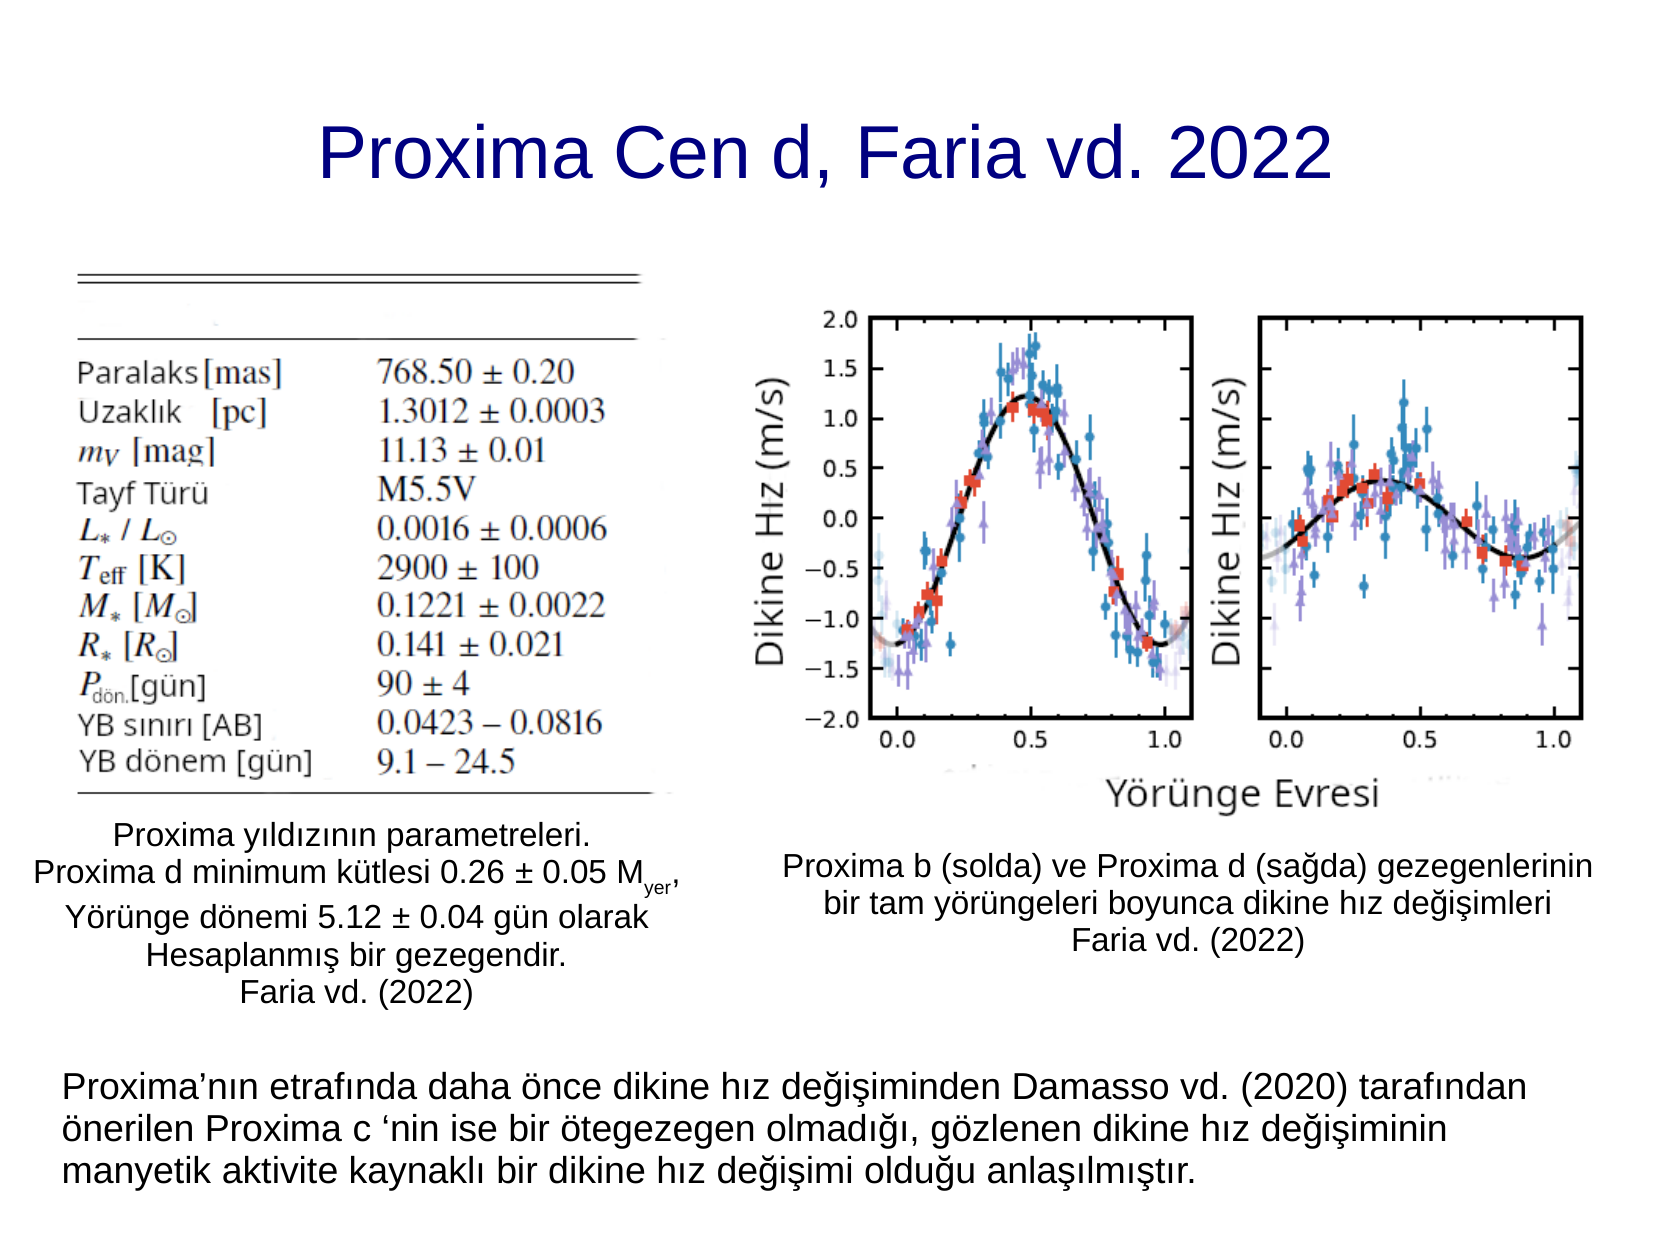

# Proxima Cen d, Faria vd. 2022
Proxima yıldızının parametreleri.
Proxima d minimum kütlesi 0.26 ± 0.05 Myer,
Yörünge dönemi 5.12 ± 0.04 gün olarak
Hesaplanmış bir gezegendir.
Faria vd. (2022)
Proxima b (solda) ve Proxima d (sağda) gezegenlerinin bir tam yörüngeleri boyunca dikine hız değişimleri
Faria vd. (2022)
Proxima’nın etrafında daha önce dikine hız değişiminden Damasso vd. (2020) tarafından önerilen Proxima c ‘nin ise bir ötegezegen olmadığı, gözlenen dikine hız değişiminin manyetik aktivite kaynaklı bir dikine hız değişimi olduğu anlaşılmıştır.